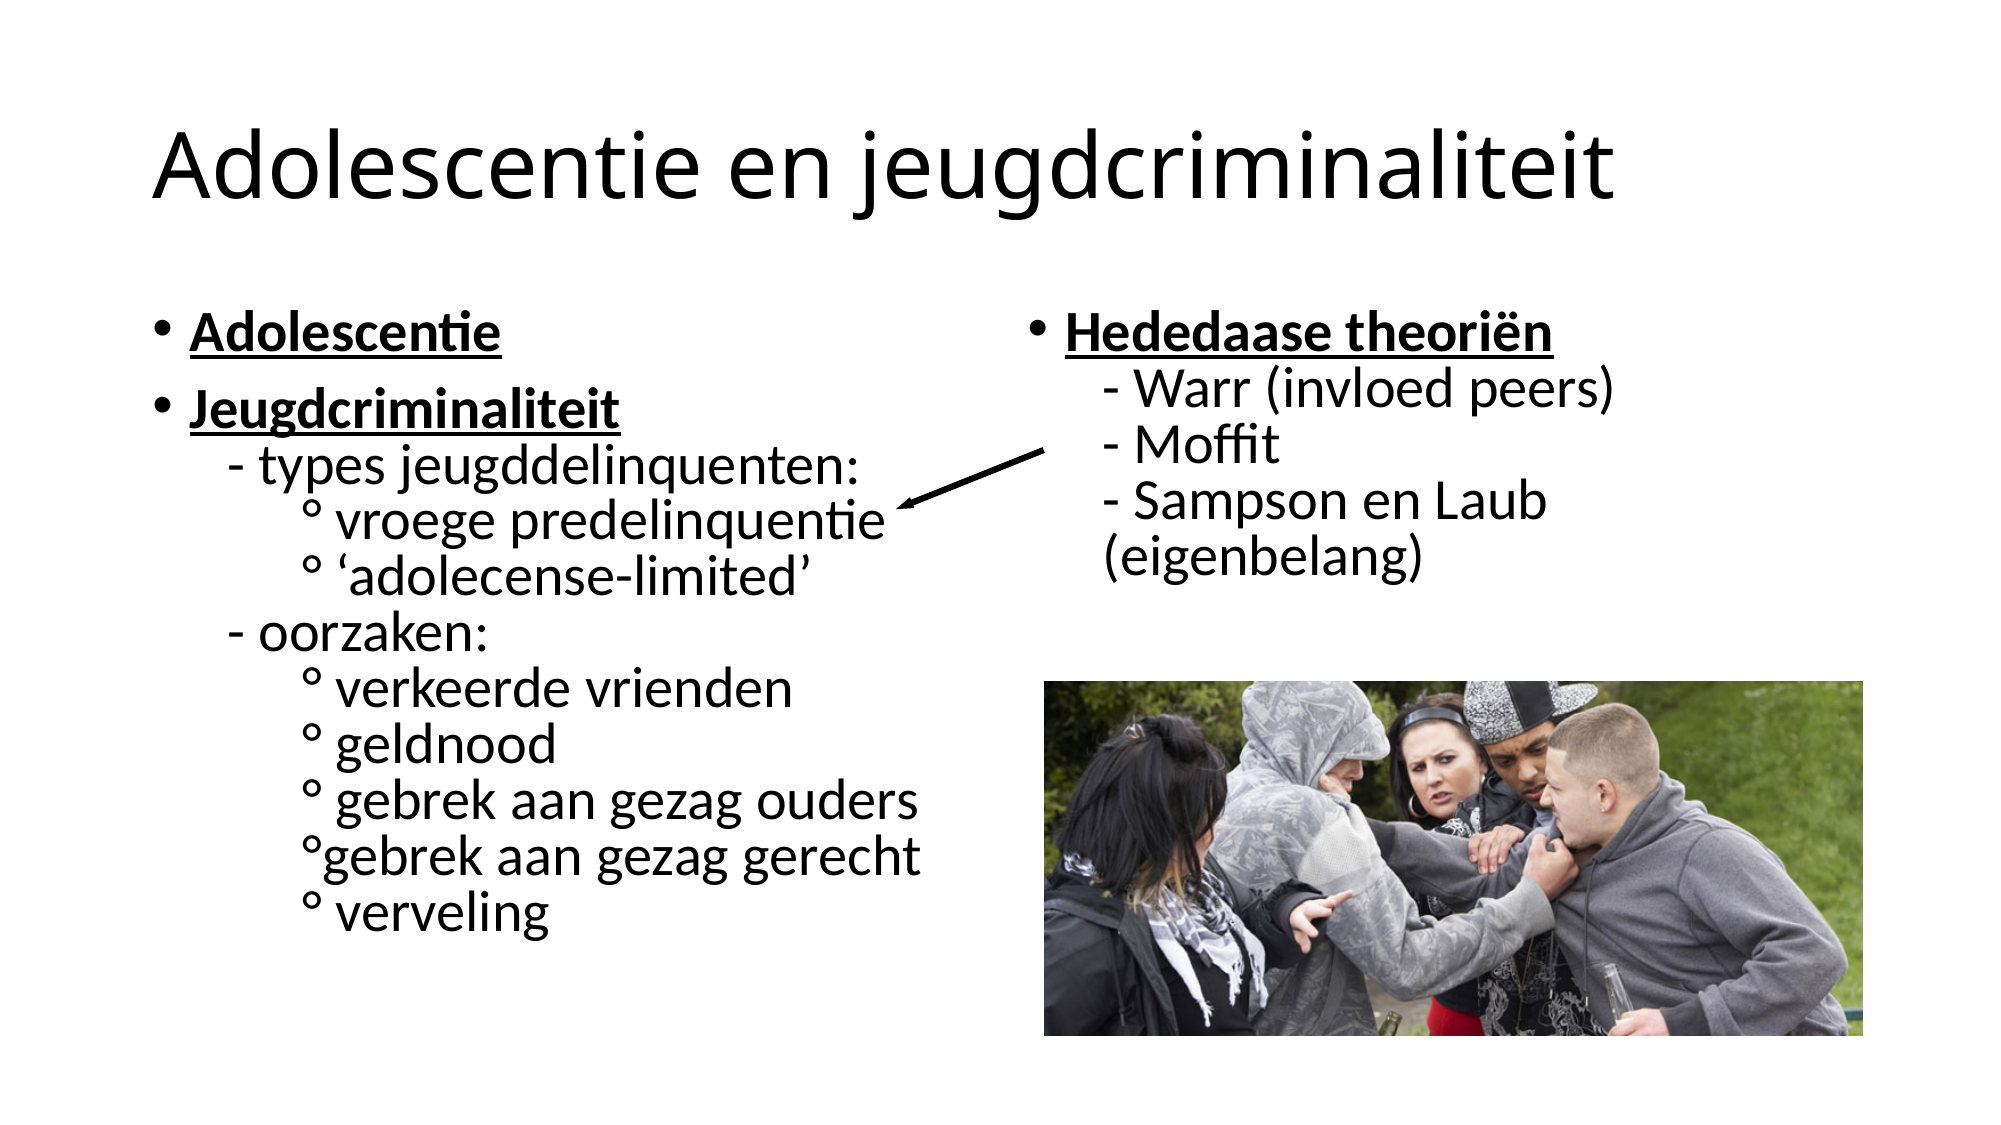

# Adolescentie en jeugdcriminaliteit
Adolescentie
Jeugdcriminaliteit
- types jeugddelinquenten:
 	° vroege predelinquentie
 	° ‘adolecense-limited’
- oorzaken:
 	° verkeerde vrienden
 	° geldnood
 	° gebrek aan gezag ouders
 	°gebrek aan gezag gerecht
 	° verveling
Hededaase theoriën
- Warr (invloed peers)
- Moffit
- Sampson en Laub (eigenbelang)